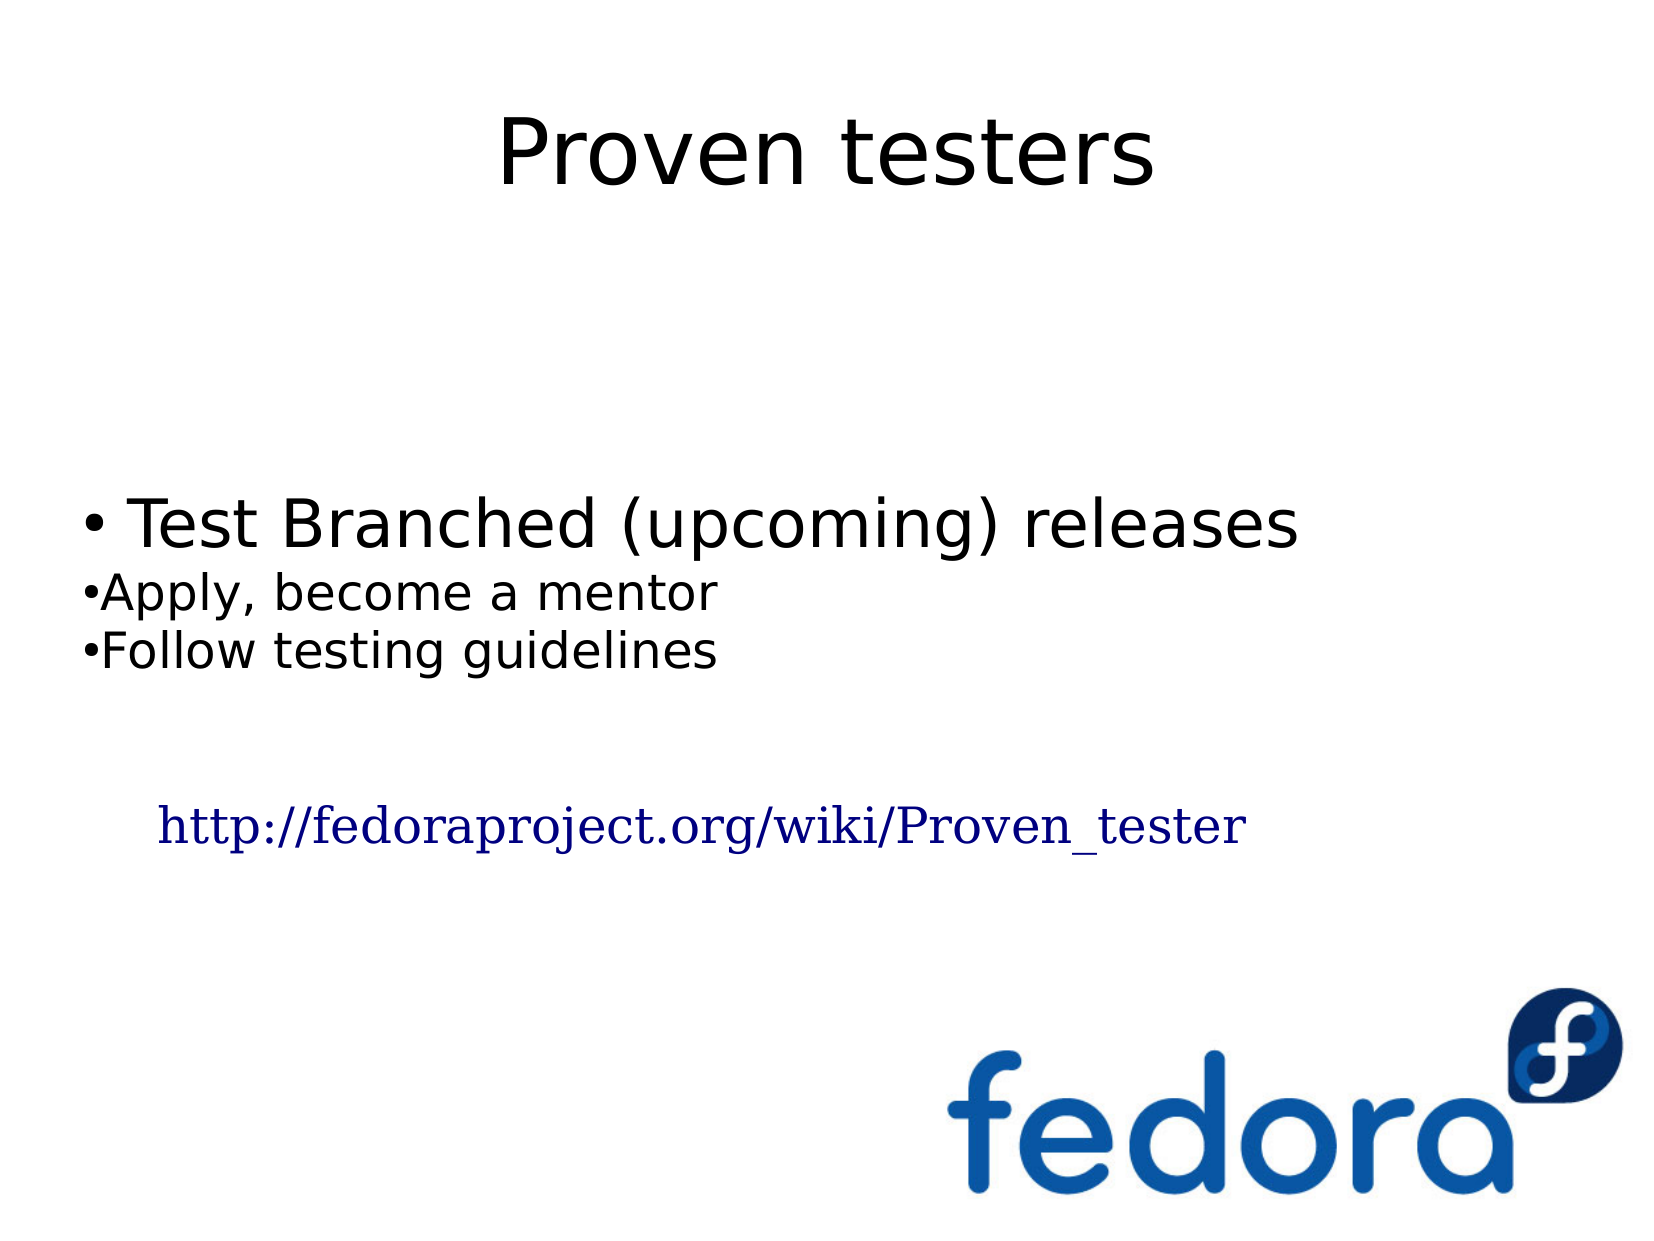

# Proven testers
 Test Branched (upcoming) releases
Apply, become a mentor
Follow testing guidelines
	http://fedoraproject.org/wiki/Proven_tester